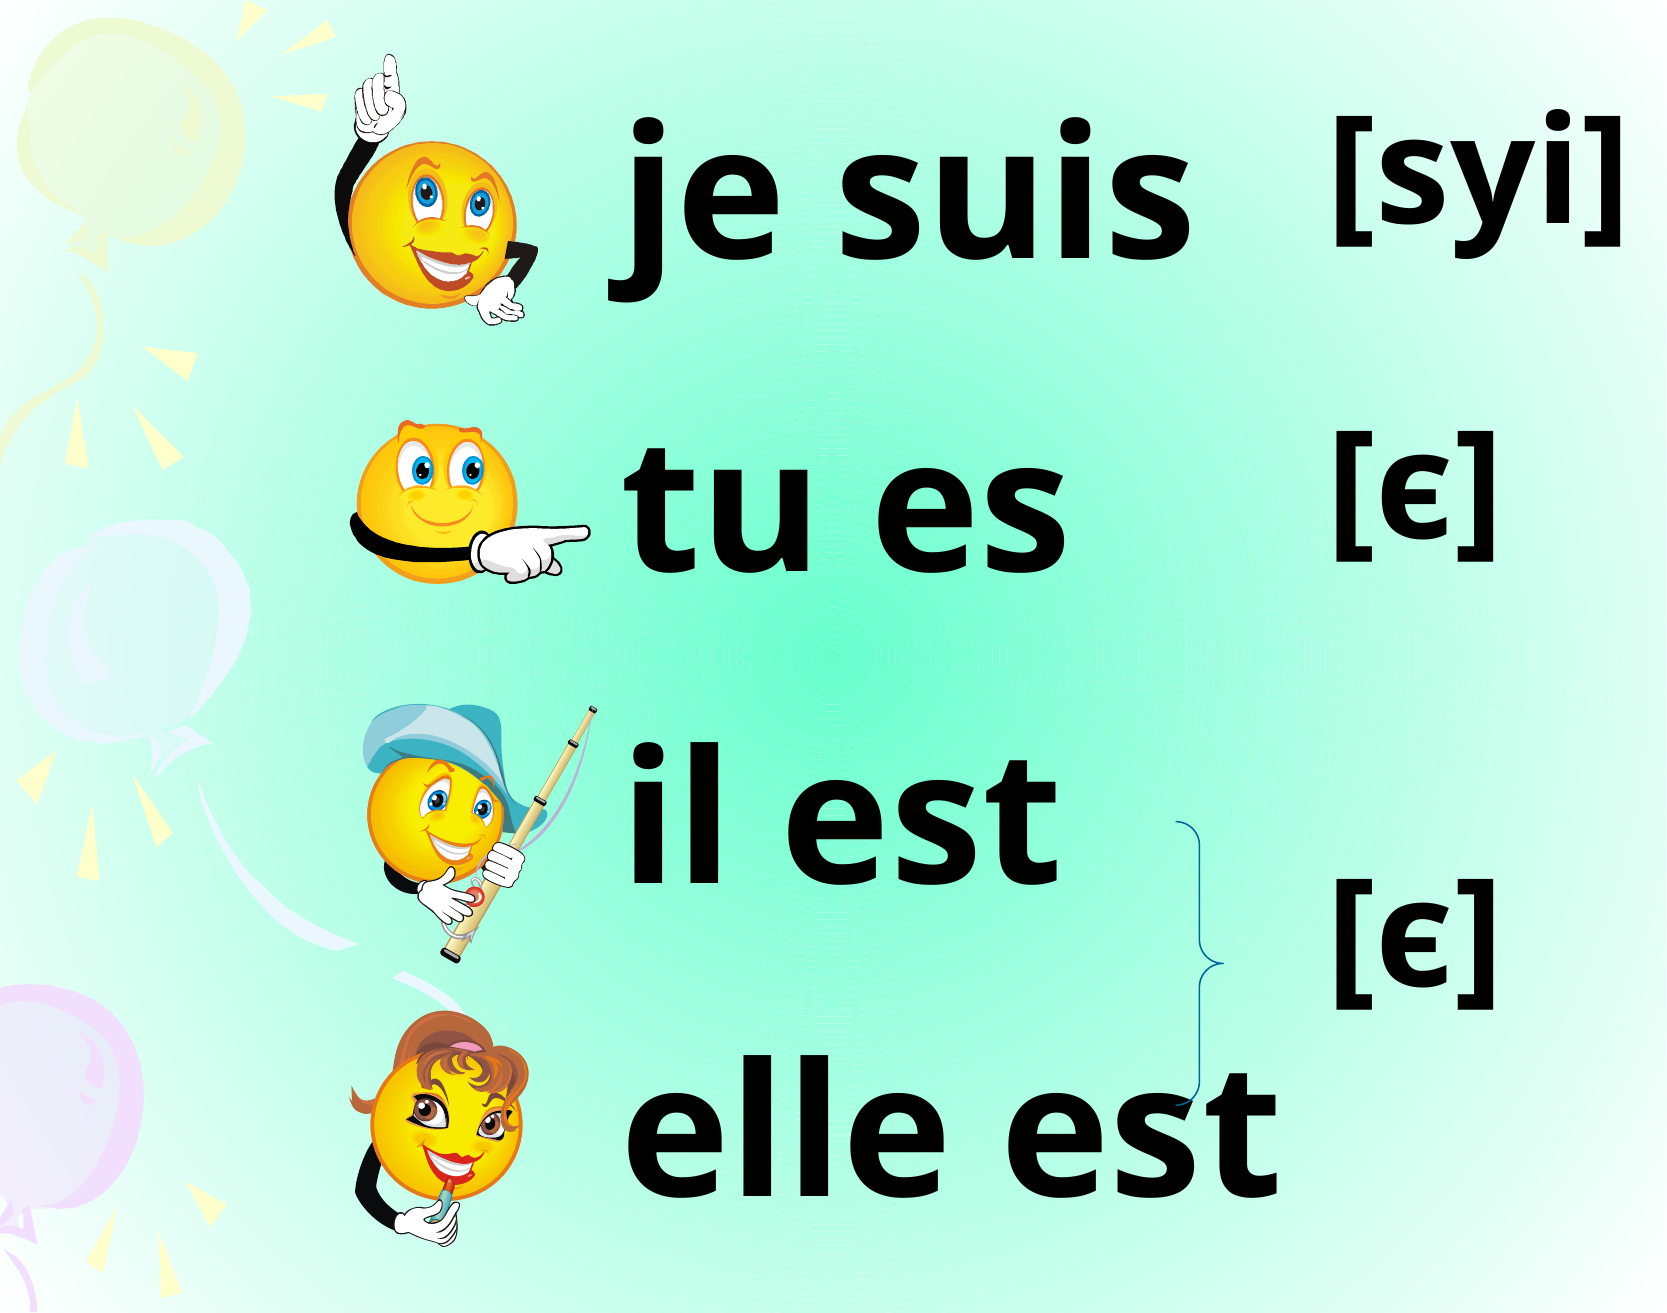

je suis
tu es
il est
elle est
[syi]
[є]
[є]